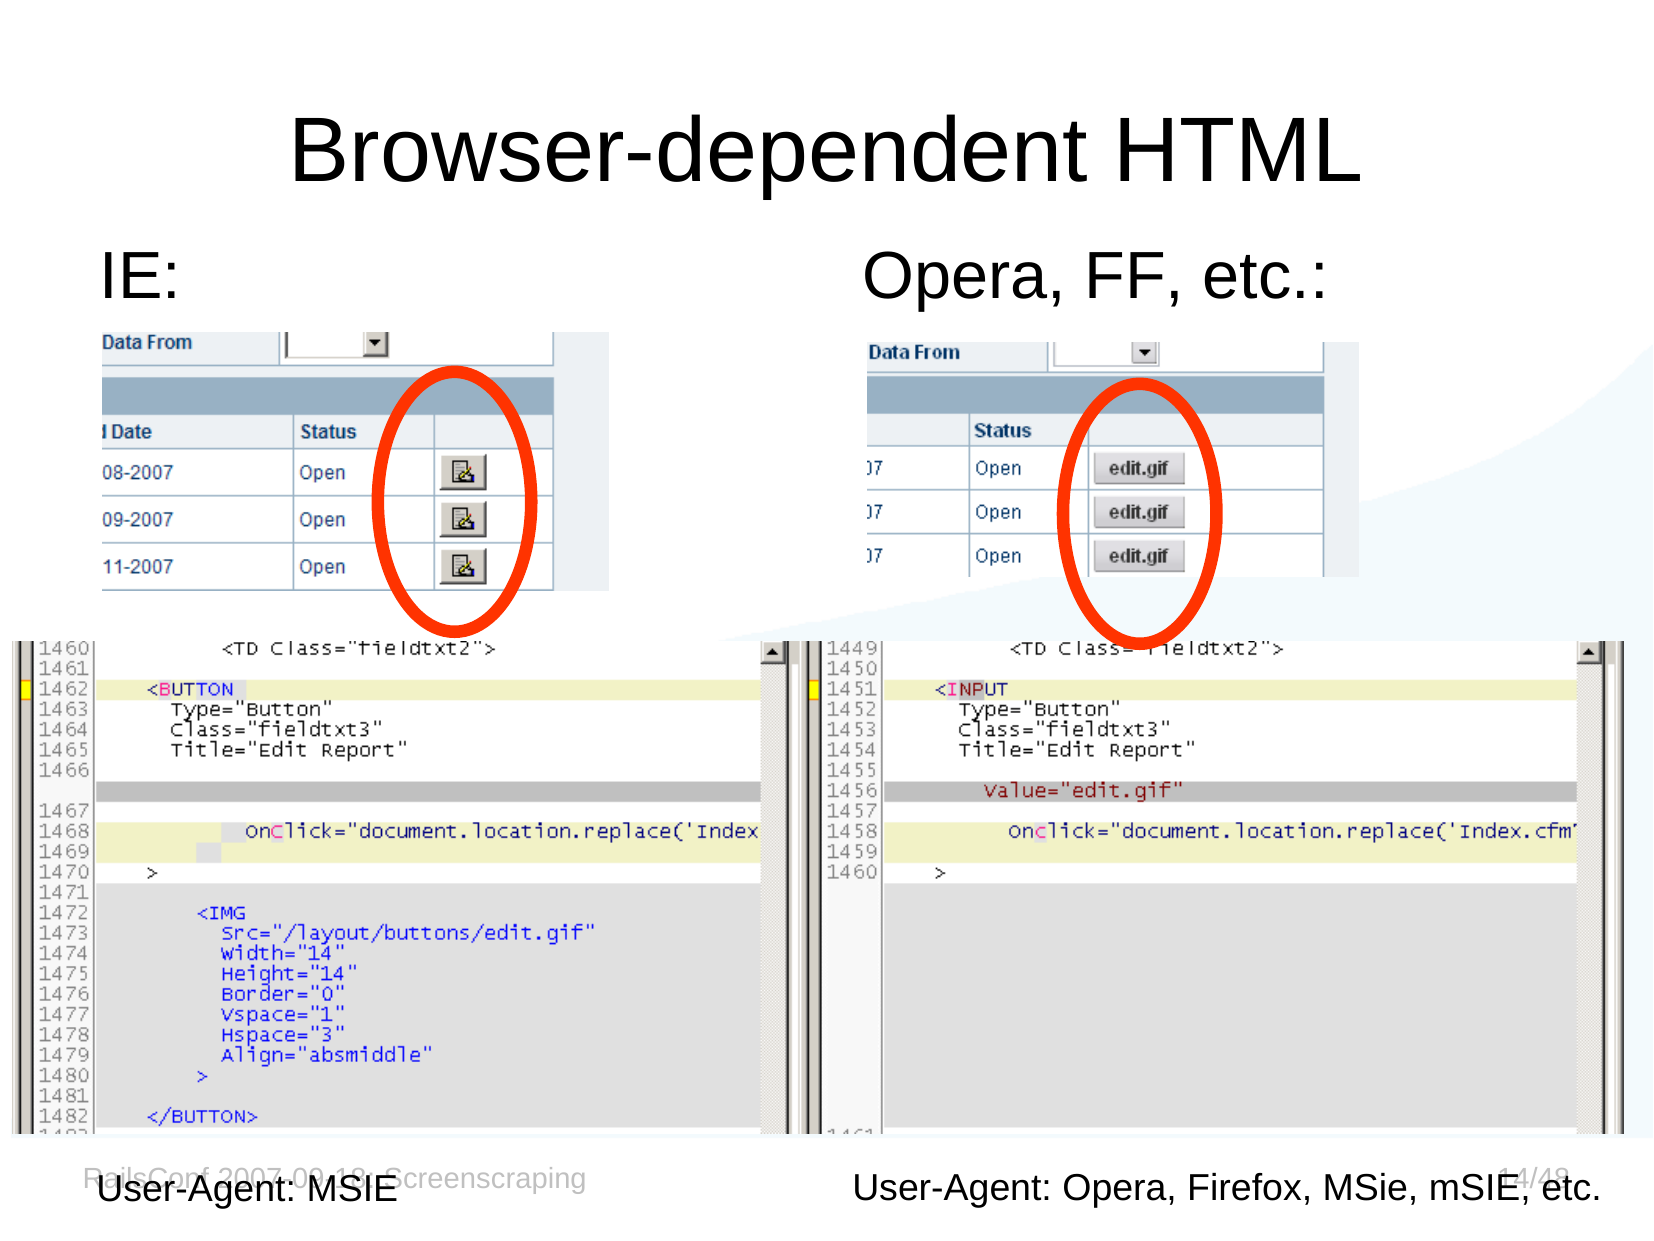

# Browser-dependent HTML
Opera, FF, etc.:
IE:
User-Agent: Opera, Firefox, MSie, mSIE, etc.
User-Agent: MSIE
2007-09-18
14